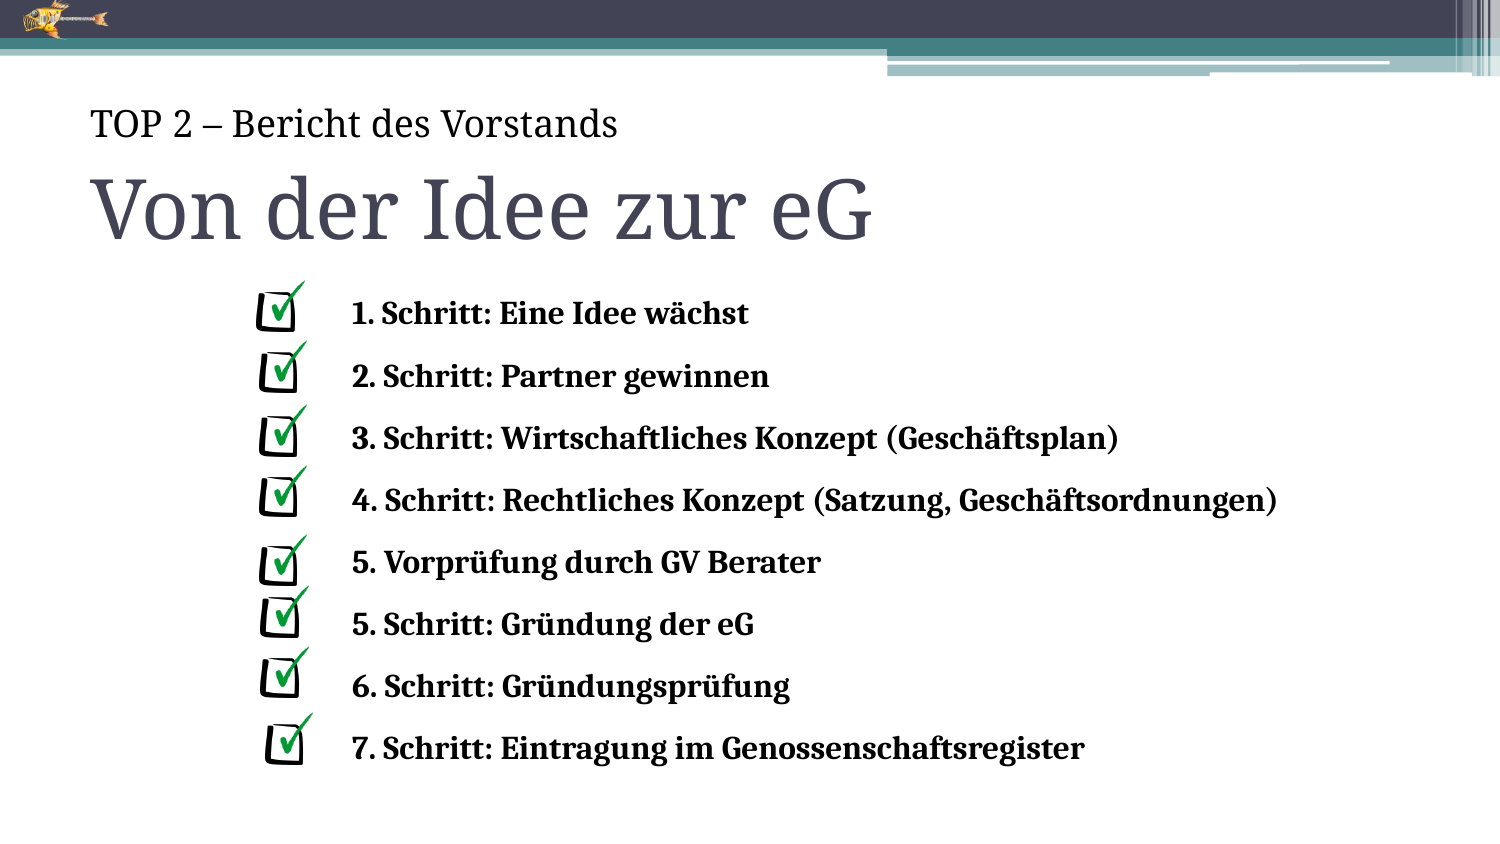

TOP 2 – Bericht des Vorstands
# Von der Idee zur eG
1. Schritt: Eine Idee wächst
2. Schritt: Partner gewinnen
3. Schritt: Wirtschaftliches Konzept (Geschäftsplan)
4. Schritt: Rechtliches Konzept (Satzung, Geschäftsordnungen)
5. Vorprüfung durch GV Berater
5. Schritt: Gründung der eG
6. Schritt: Gründungsprüfung
7. Schritt: Eintragung im Genossenschaftsregister